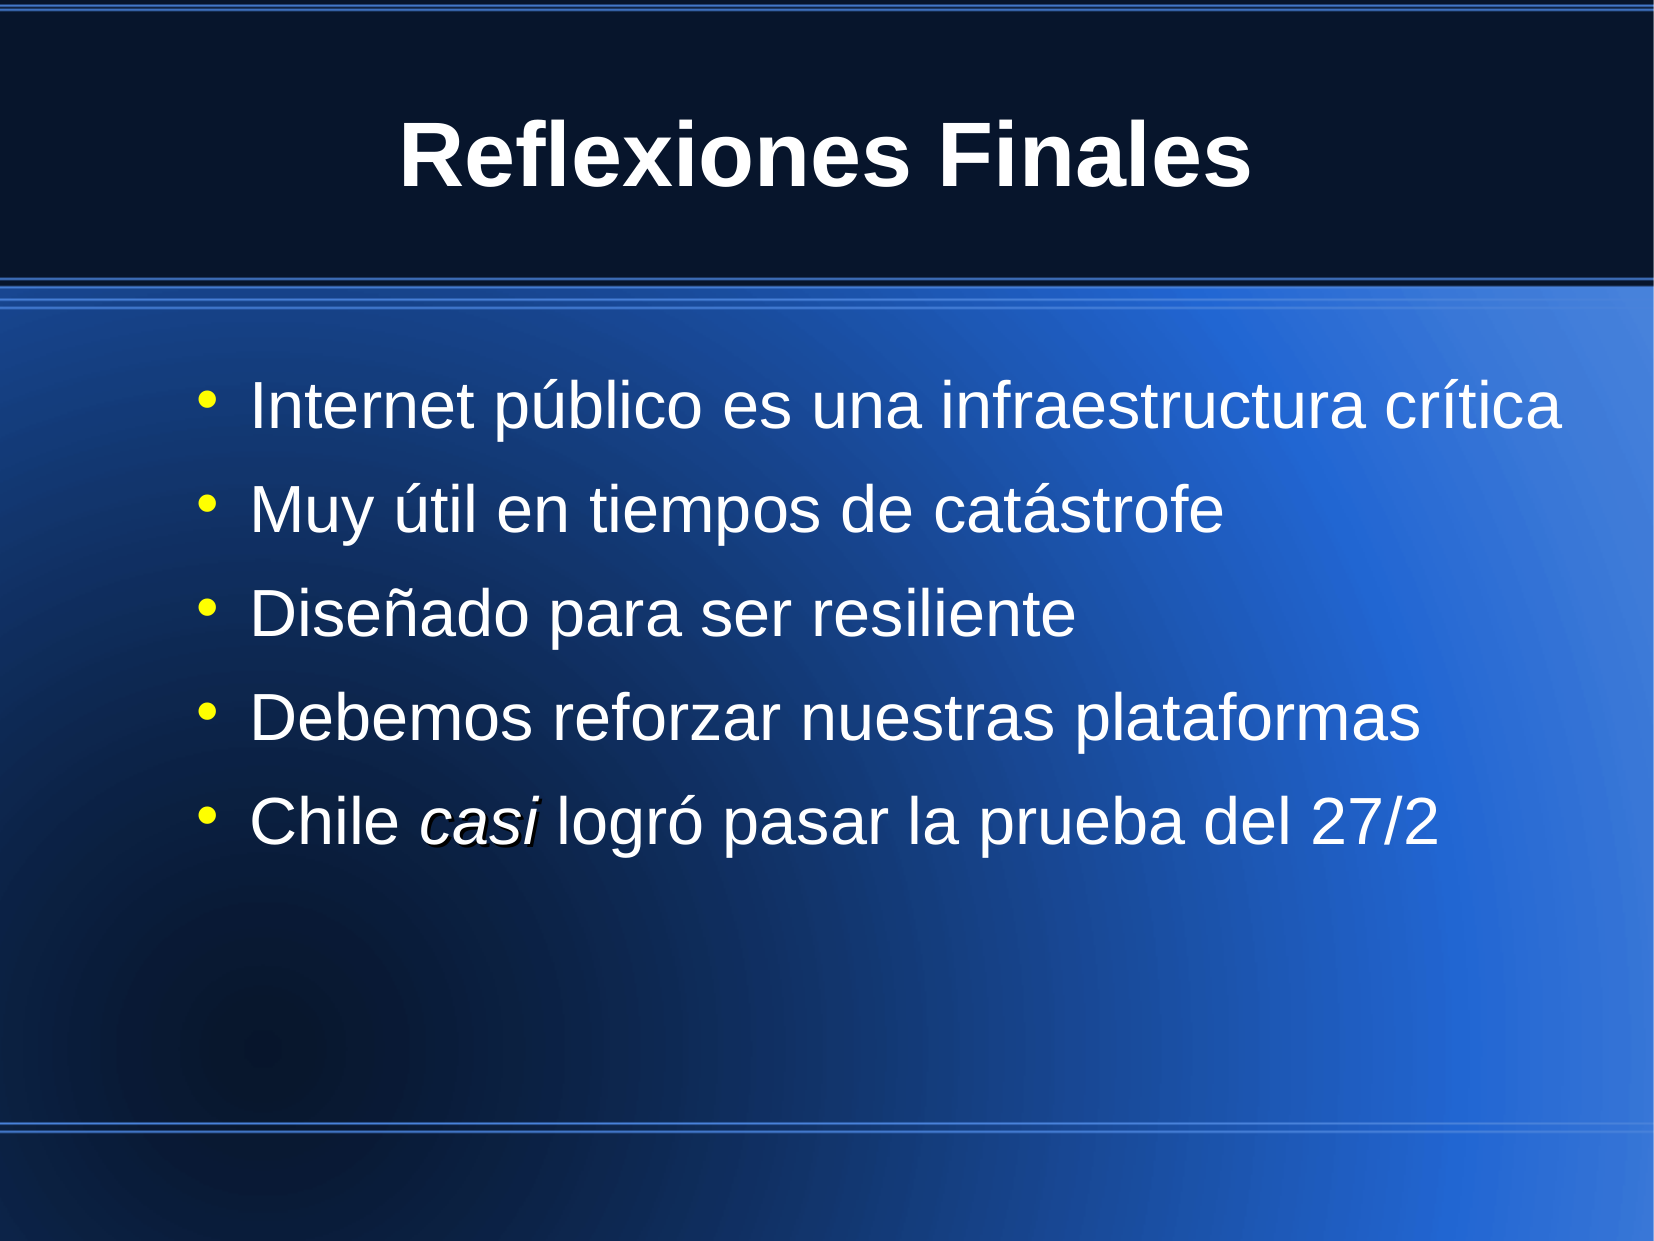

# Reflexiones Finales
Internet público es una infraestructura crítica
Muy útil en tiempos de catástrofe
Diseñado para ser resiliente
Debemos reforzar nuestras plataformas
Chile casi logró pasar la prueba del 27/2